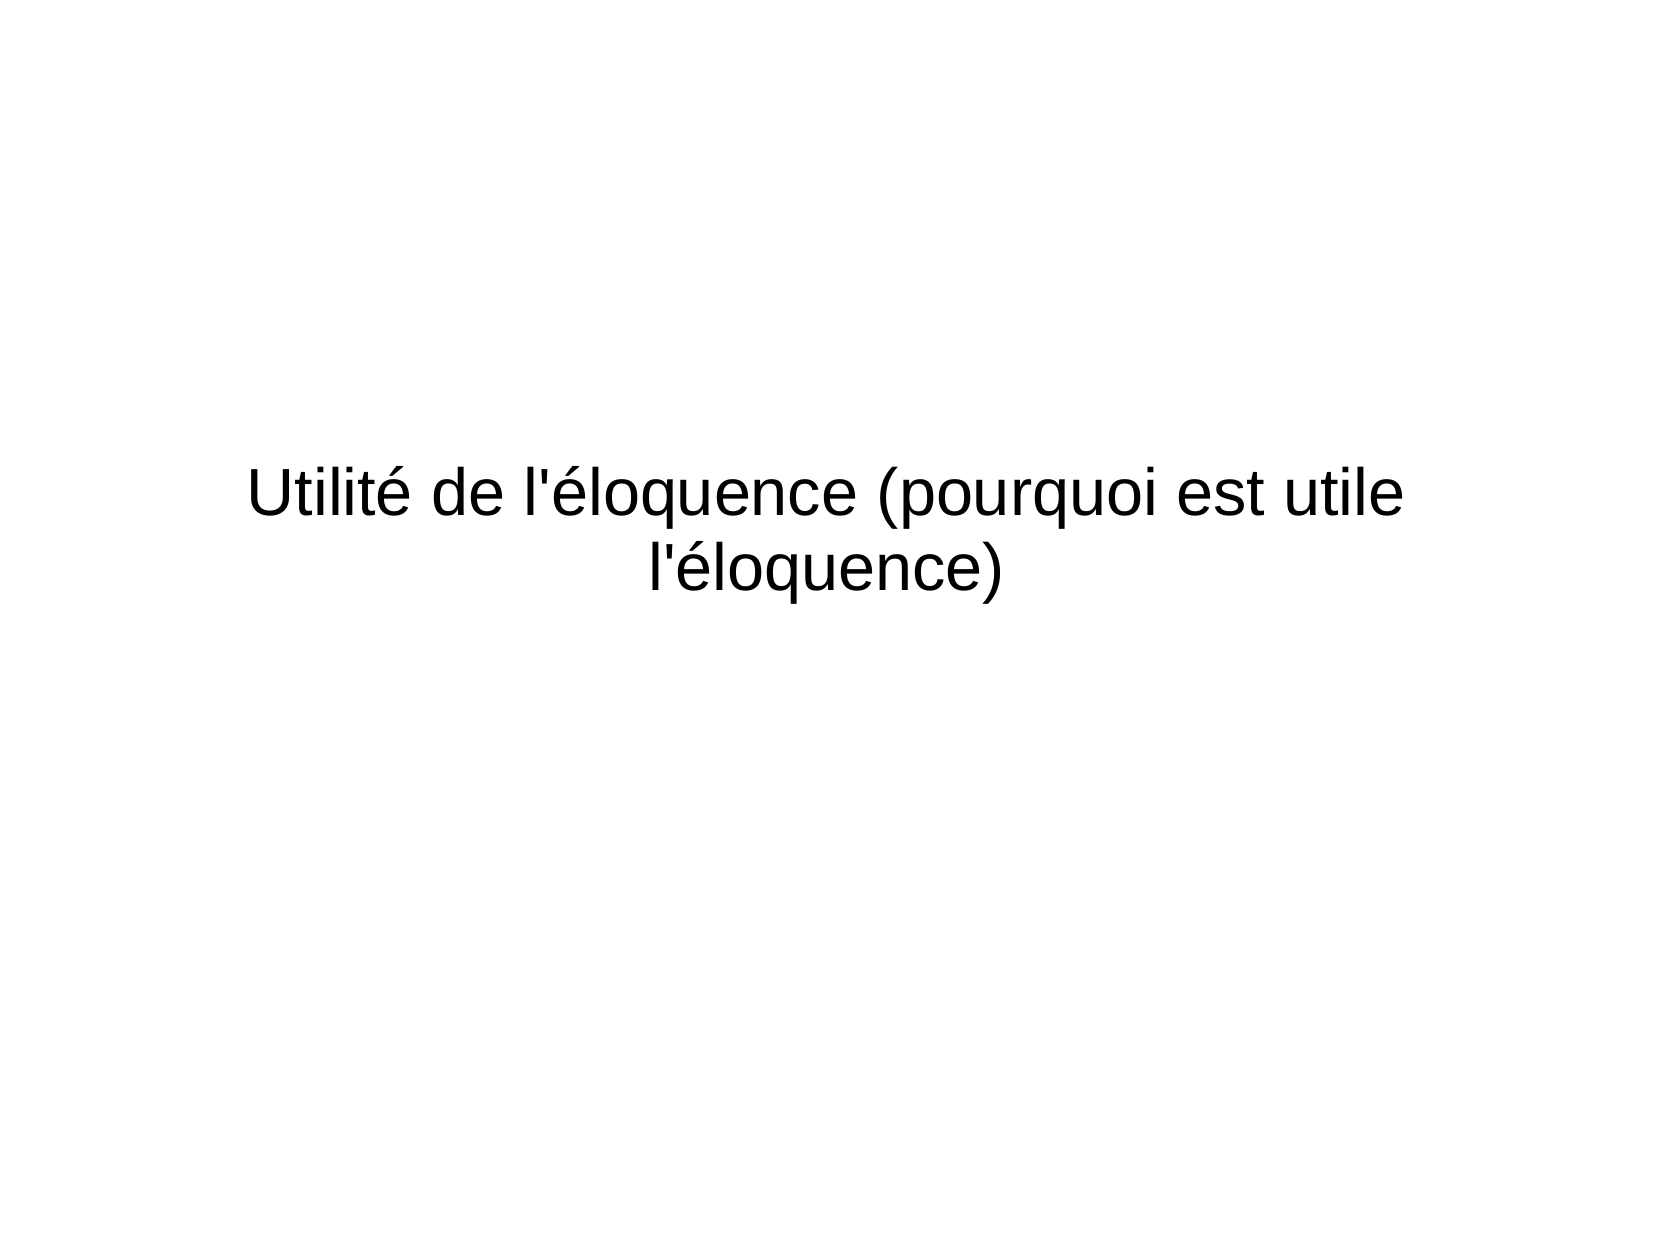

# Utilité de l'éloquence (pourquoi est utile l'éloquence)